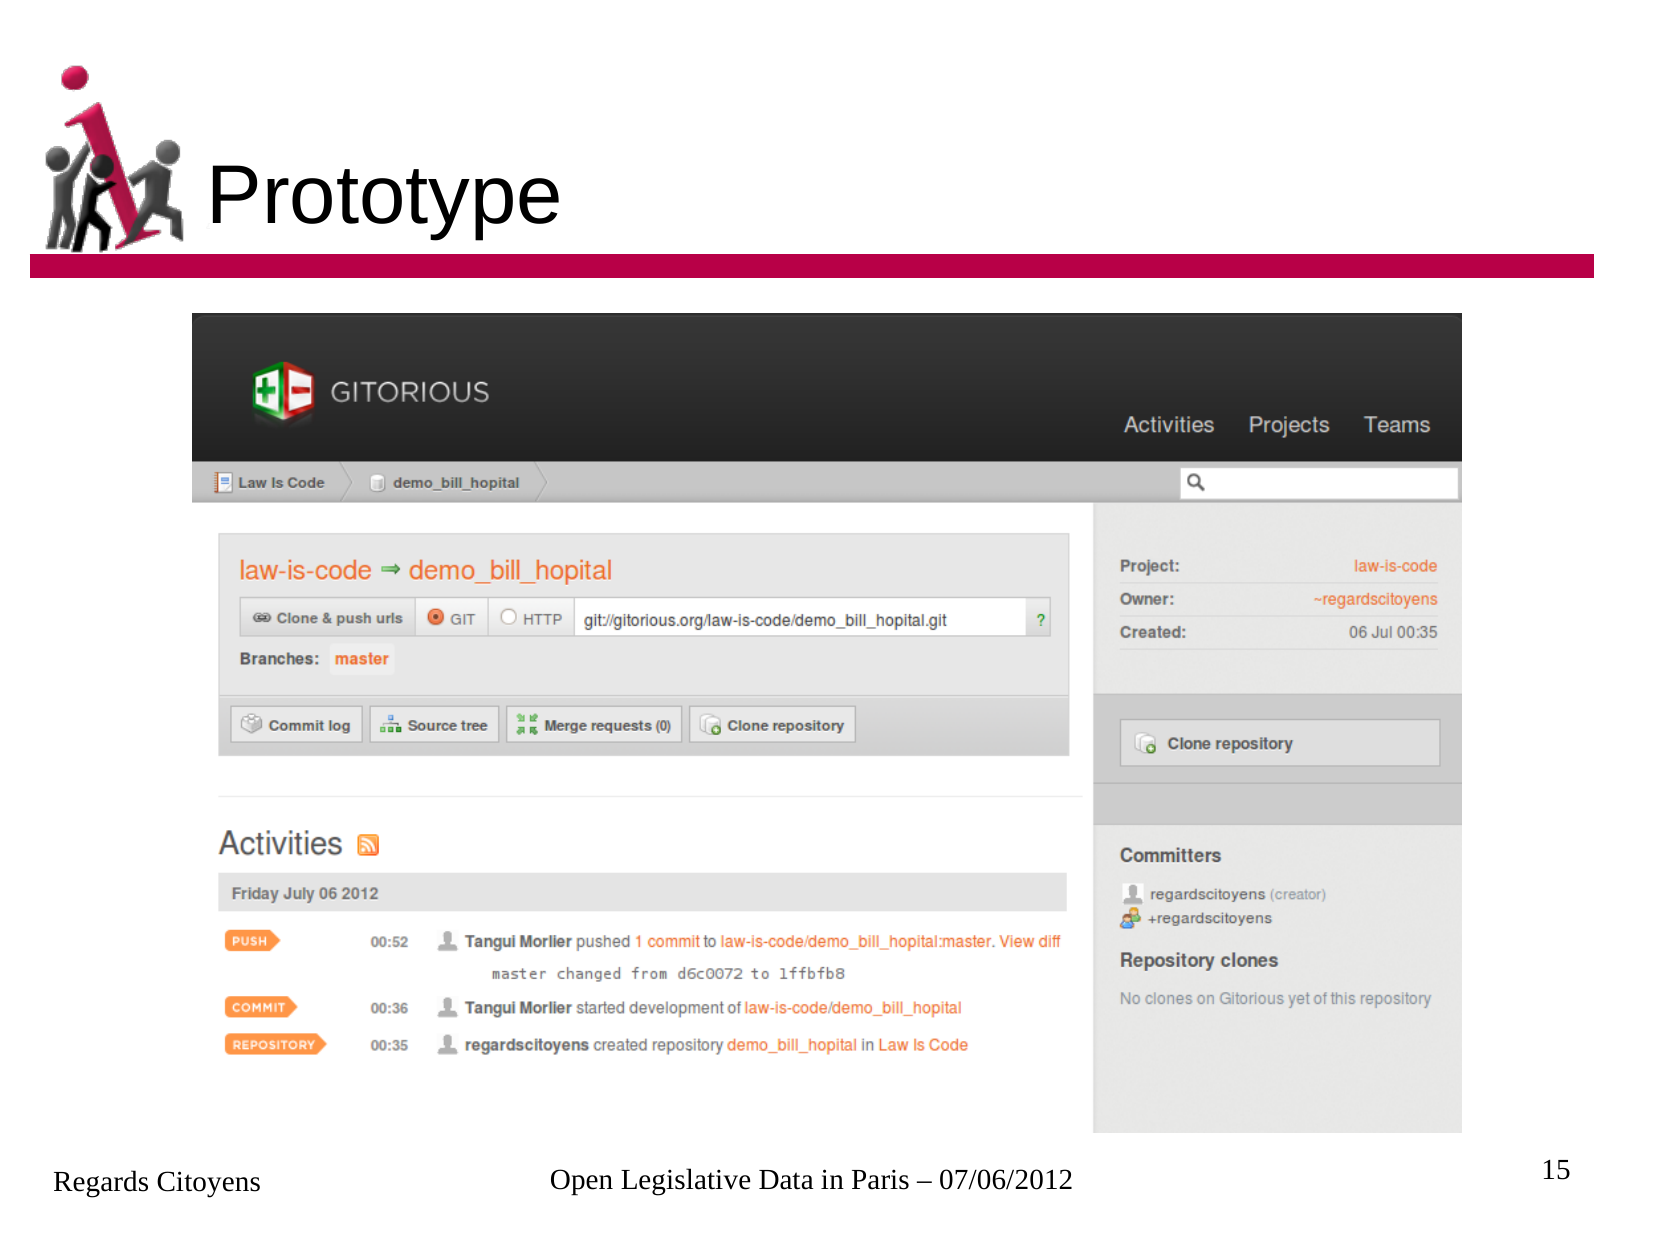

# Prototype
15
Présentation au Sénat - 31 mai 2012